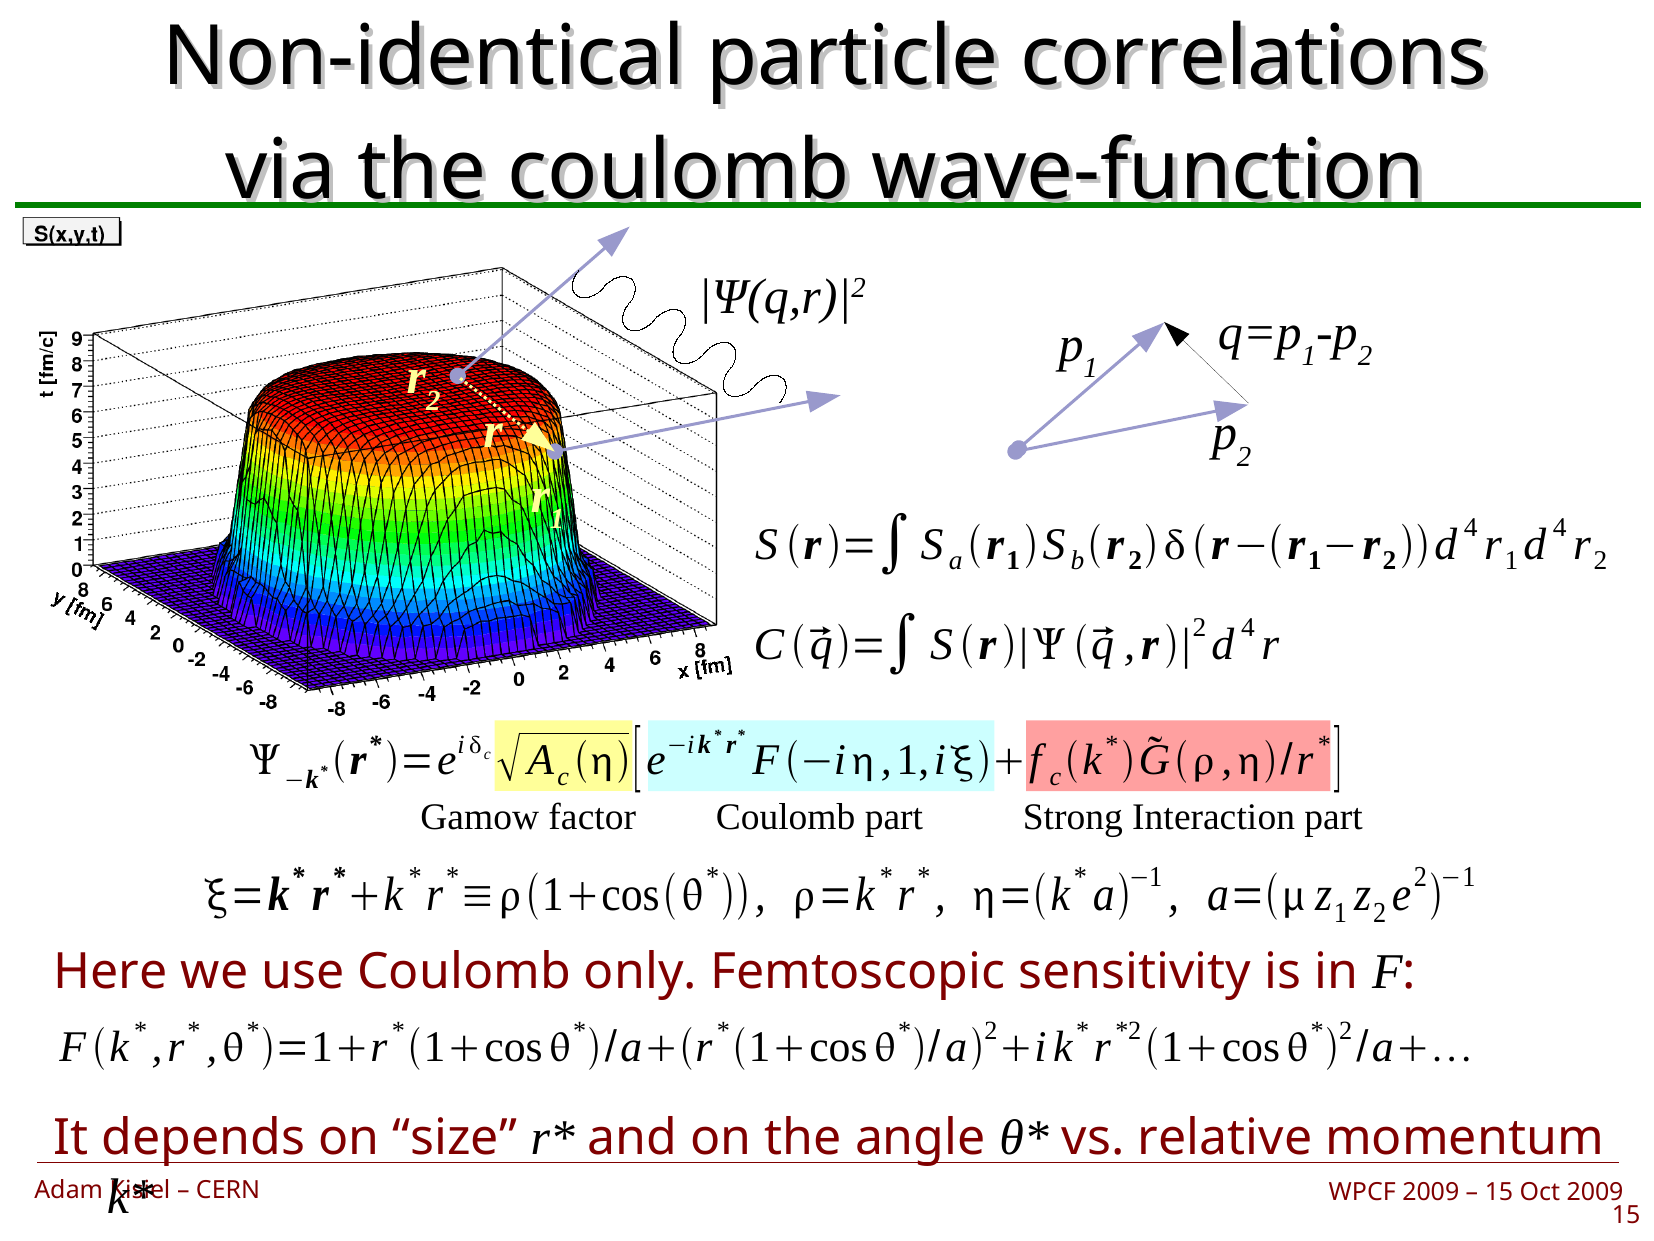

# Non-identical particle correlations via the coulomb wave-function
|Ψ(q,r)|2
r2
r
r1
q=p1-p2
p1
p2
Gamow factor
Coulomb part
Strong Interaction part
Here we use Coulomb only. Femtoscopic sensitivity is in F:
It depends on “size” r* and on the angle θ* vs. relative momentum k*